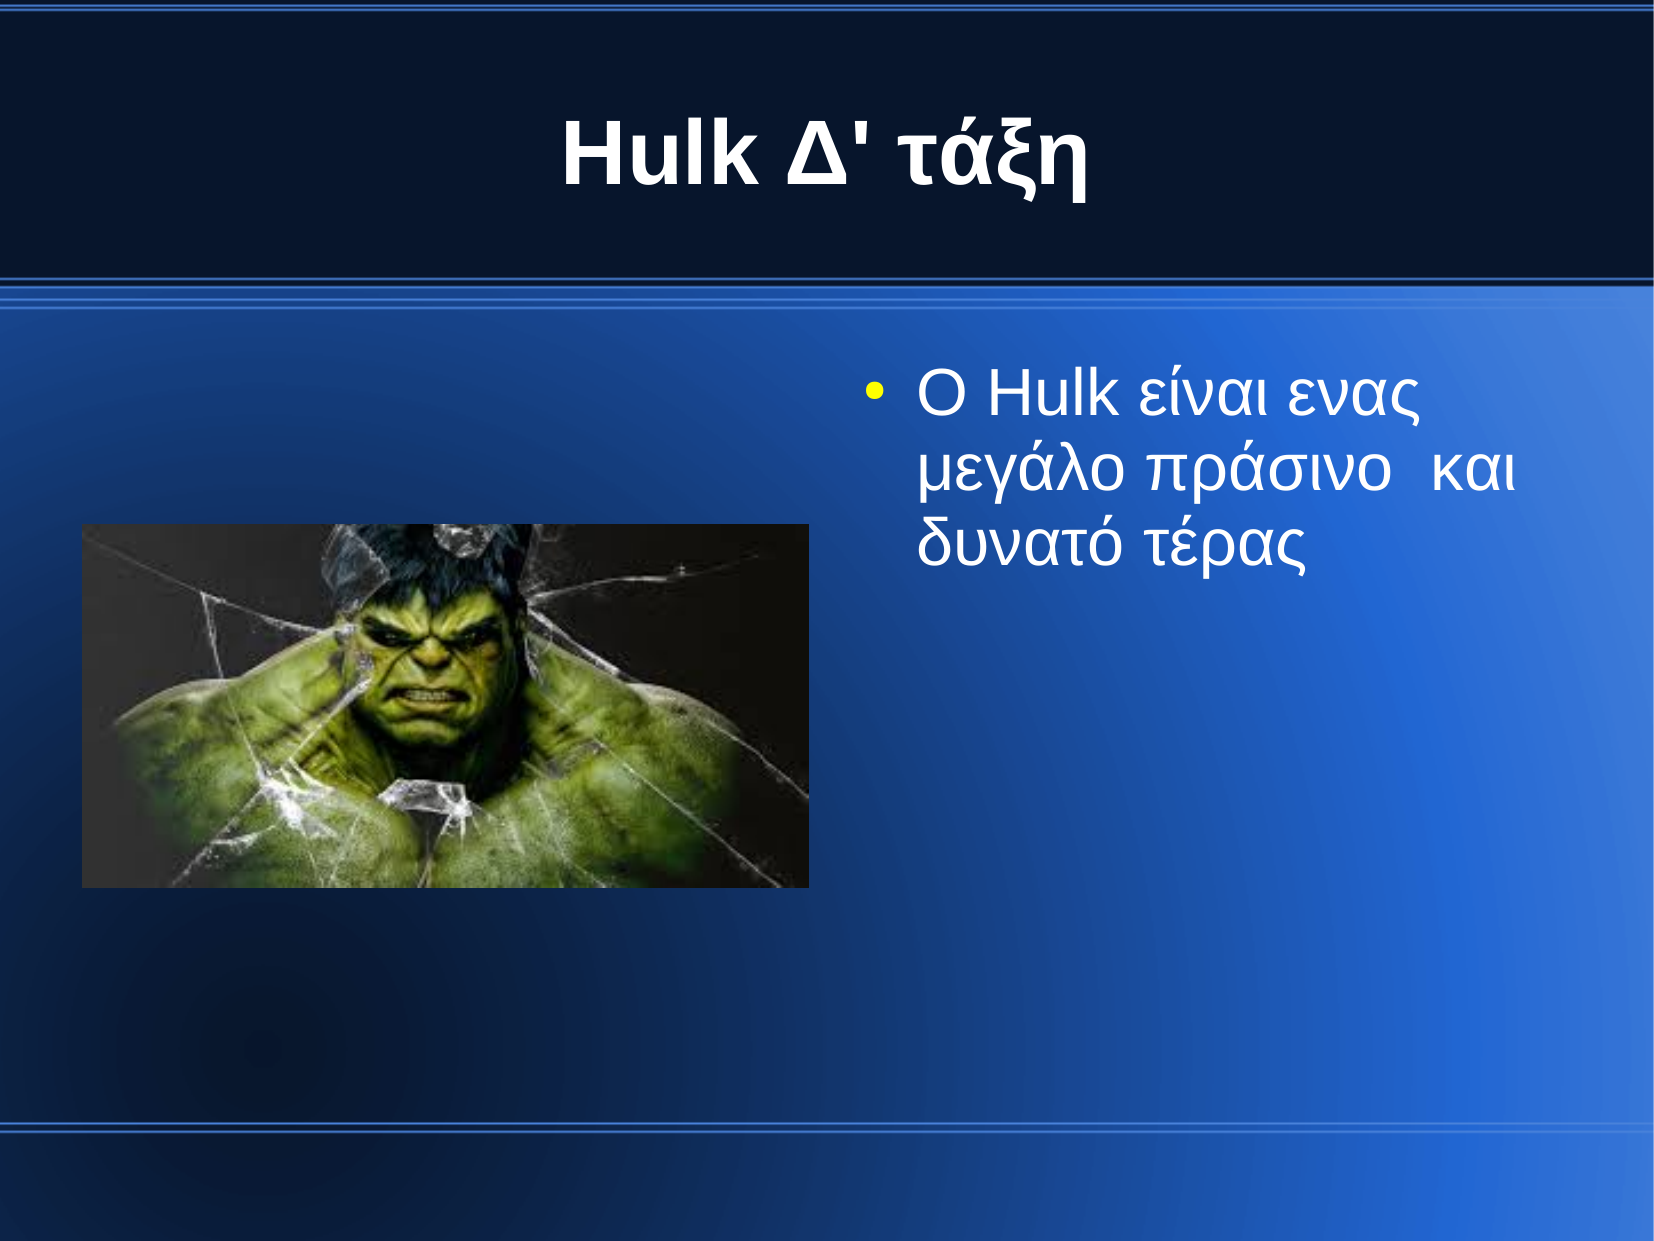

# Hulk Δ' τάξη
Ο Hulk είναι ενας μεγάλο πράσινο και δυνατό τέρας